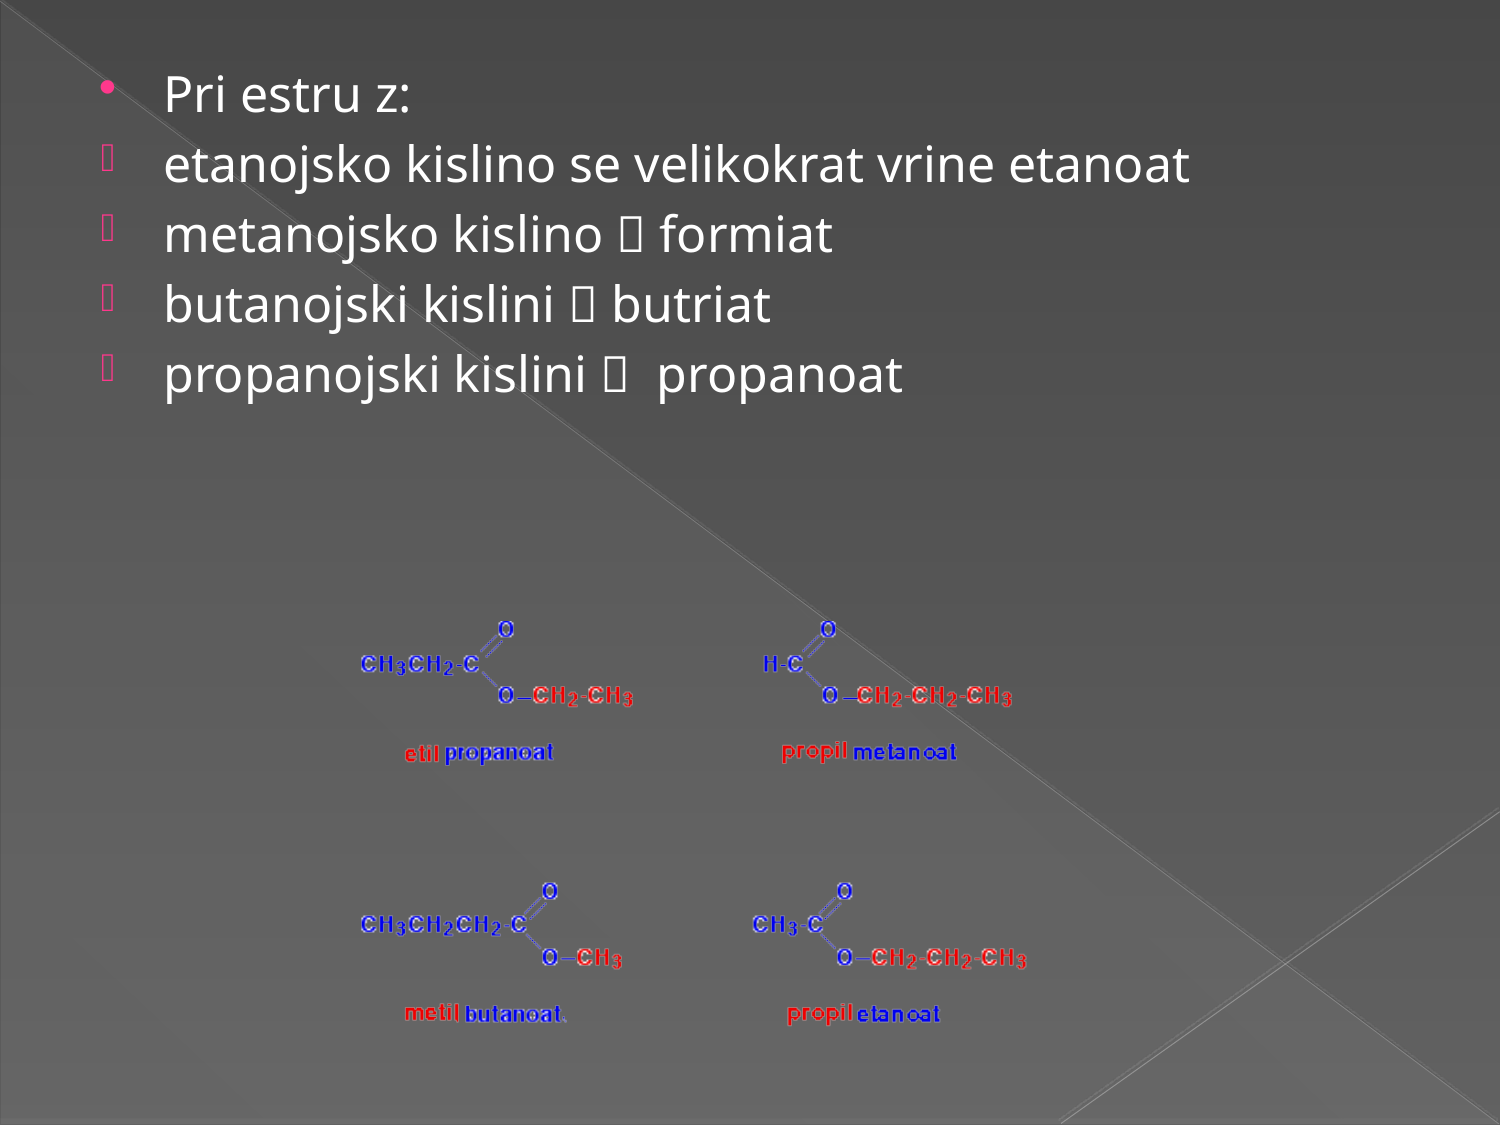

# Pri estru z:
etanojsko kislino se velikokrat vrine etanoat
metanojsko kislino  formiat
butanojski kislini  butriat
propanojski kislini  propanoat